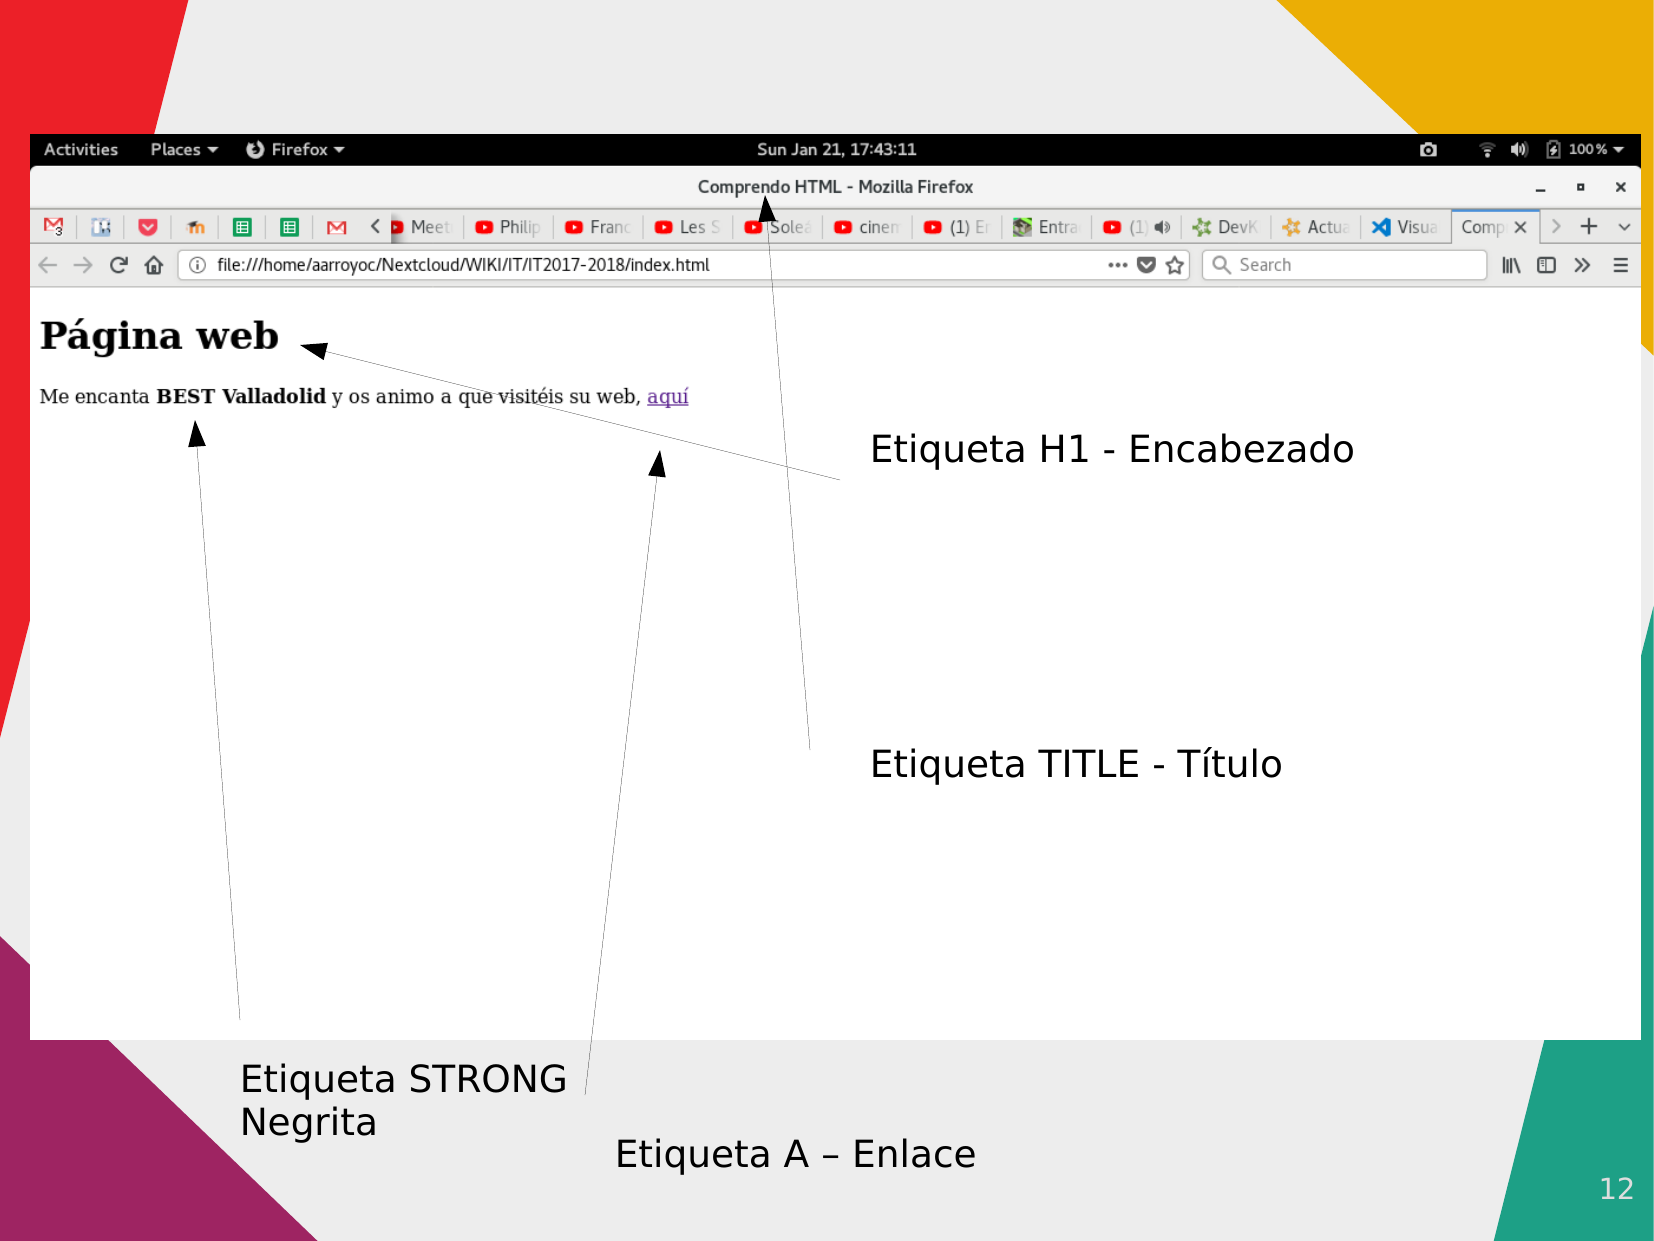

Etiqueta H1 - Encabezado
Etiqueta TITLE - Título
Etiqueta STRONG Negrita
Etiqueta A – Enlace
12